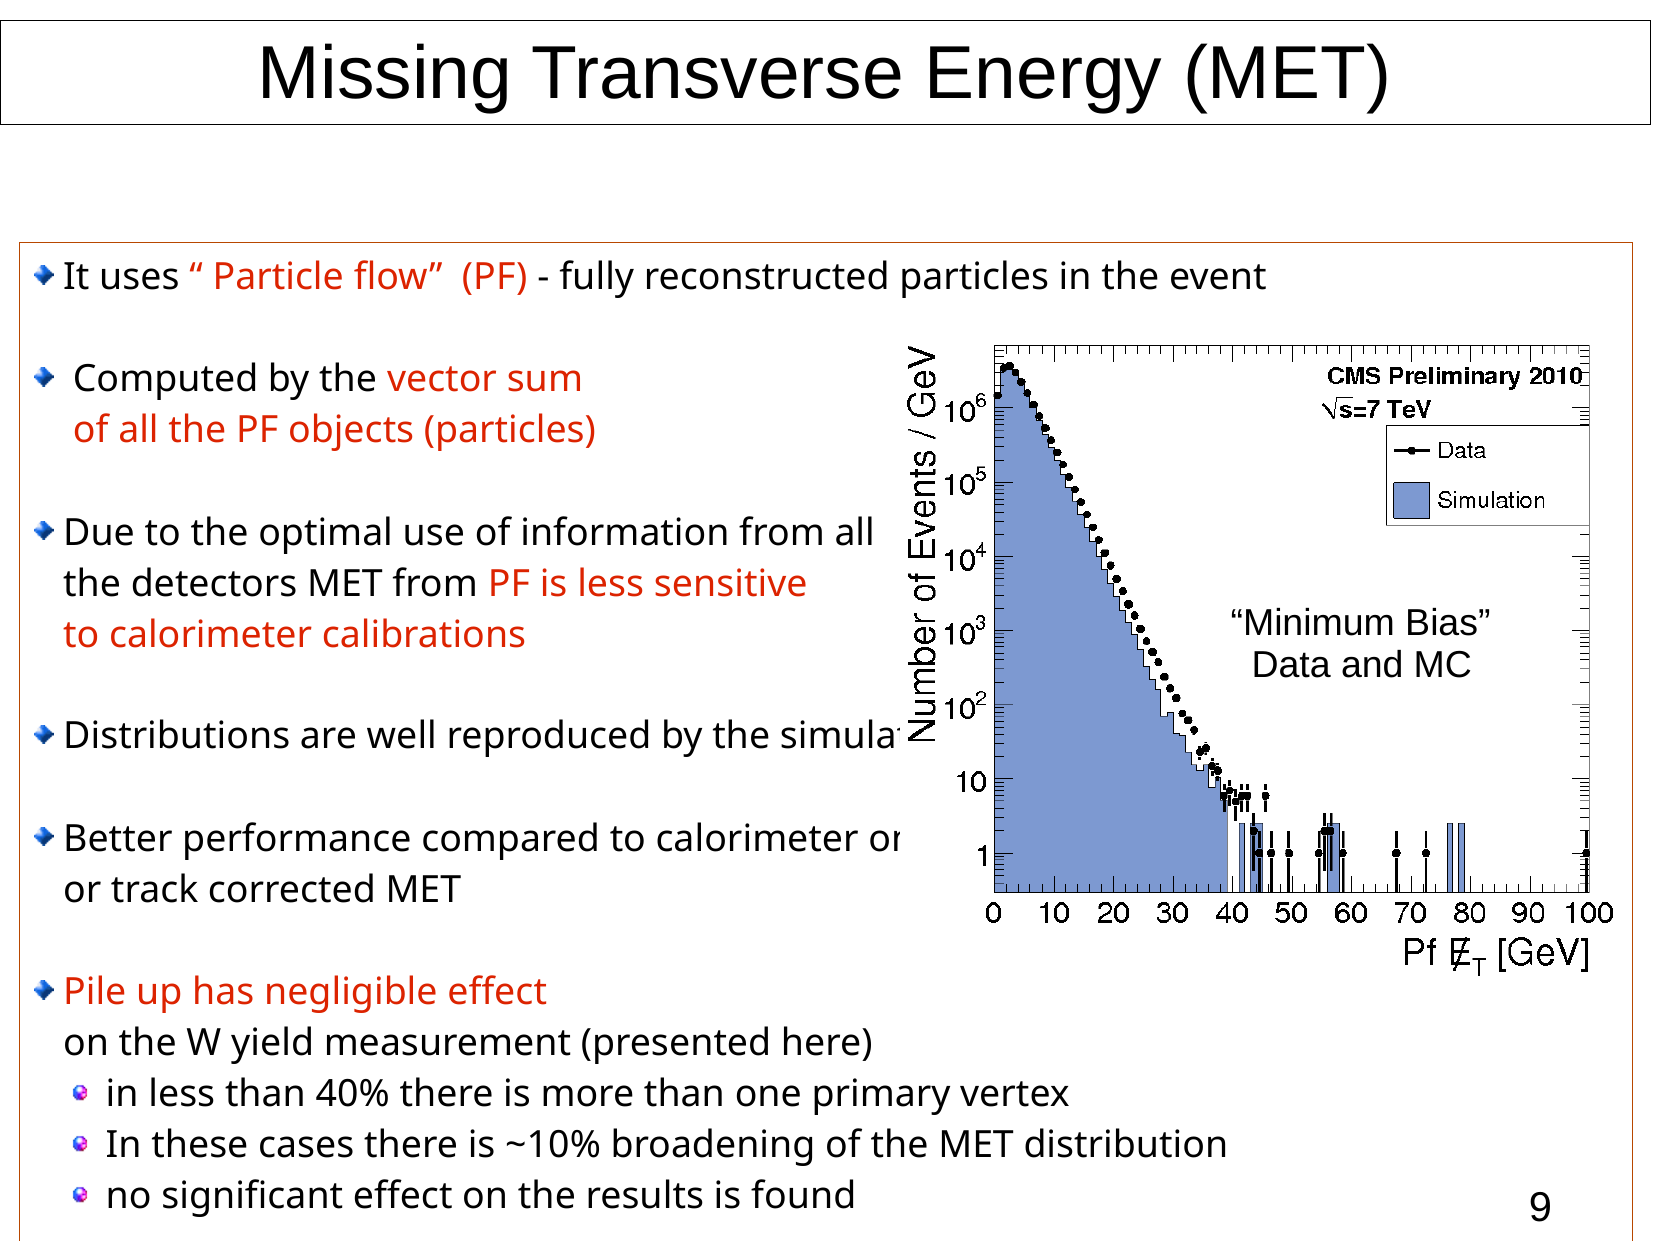

# Missing Transverse Energy (MET)
 It uses “ Particle flow” (PF) - fully reconstructed particles in the event
 Computed by the vector sum
 of all the PF objects (particles)
 Due to the optimal use of information from all
 the detectors MET from PF is less sensitive
 to calorimeter calibrations
 Distributions are well reproduced by the simulation
 Better performance compared to calorimeter only
 or track corrected MET
 Pile up has negligible effect
 on the W yield measurement (presented here)
in less than 40% there is more than one primary vertex
In these cases there is ~10% broadening of the MET distribution
no significant effect on the results is found
“Minimum Bias”
 Data and MC
Samples to be used for ICHEP (probably)
/Mu/Run2010A-Jun14thReReco_v1/RECO
/MinimumBias/Commissioning10-Jun14thReReco_v1/RECO
/Mu/Run2010A-PromptReco-vx/RECO (v =2,4; "2" and "4" are CMSSW_3_6_1_X )
Requiring two global muons
with the Pt >20 GeV, |eta| < 2.1 and isolation cut (trkIso<3.0), and
60<M<120 GeV. HLT_Mu9 is also applied.
From tag and probe :
iso efficiency: 0.9875 +/- 0.0006
eff StandAlone (after Isocut) : 0.9869+/-0.0007
eff Tracker (after Isocut) : 0.9992+/-0.0002
the combined efficiency (from both muons) : eff = (eff_sta * eff_trk * eff_iso)^2
Samples to be used for ICHEP (probably)
/Mu/Run2010A-Jun14thReReco_v1/RECO
/MinimumBias/Commissioning10-Jun14thReReco_v1/RECO
/Mu/Run2010A-PromptReco-vx/RECO (v =2,4; "2" and "4" are CMSSW_3_6_1_X )
Requiring two global muons
with the Pt >20 GeV, |eta| < 2.1 and isolation cut (trkIso<3.0), and
60<M<120 GeV. HLT_Mu9 is also applied.
From tag and probe :
iso efficiency: 0.9875 +/- 0.0006
eff StandAlone (after Isocut) : 0.9869+/-0.0007
eff Tracker (after Isocut) : 0.9992+/-0.0002
the combined efficiency (from both muons) : eff = (eff_sta * eff_trk * eff_iso)^2